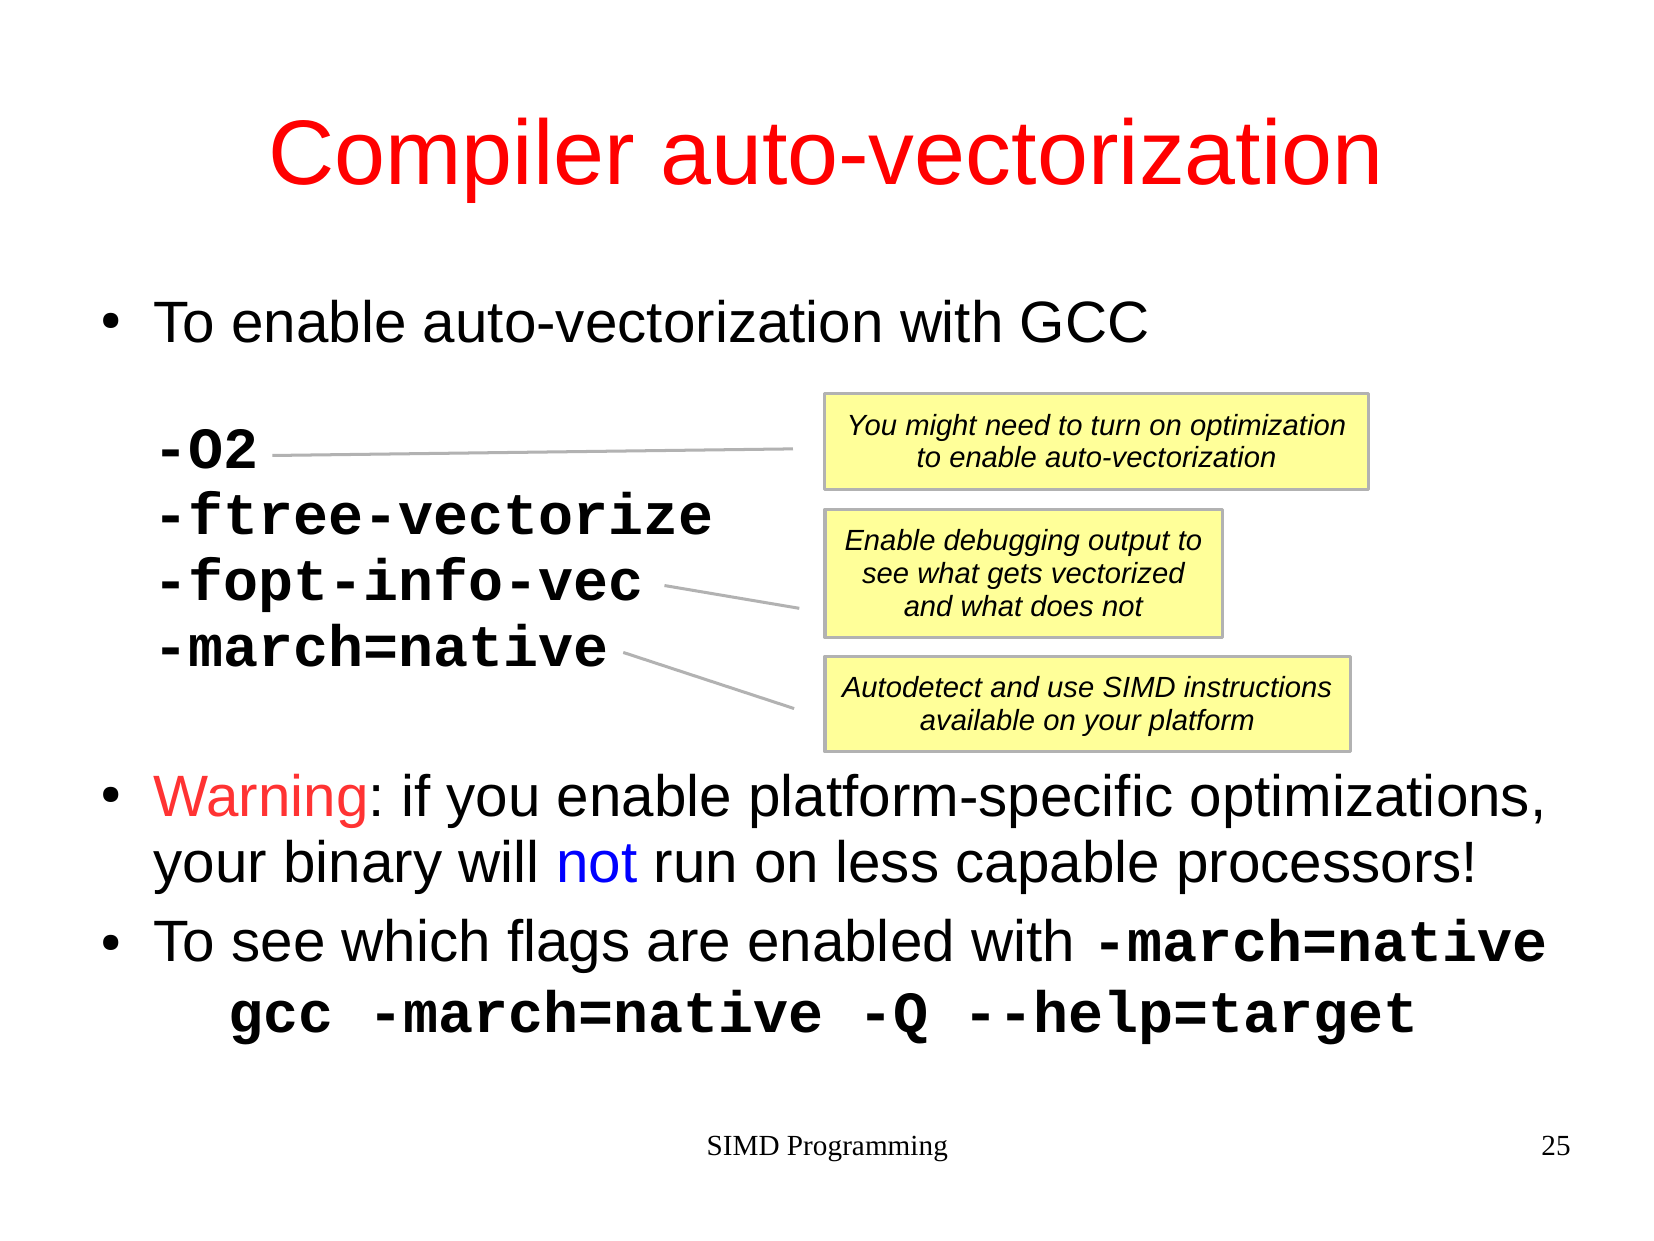

# Compiler auto-vectorization
To enable auto-vectorization with GCC
-O2
-ftree-vectorize
-fopt-info-vec
-march=native
Warning: if you enable platform-specific optimizations, your binary will not run on less capable processors!
To see which flags are enabled with -march=native
	gcc -march=native -Q --help=target
You might need to turn on optimization to enable auto-vectorization
Enable debugging output to see what gets vectorized and what does not
Autodetect and use SIMD instructions available on your platform
SIMD Programming
25